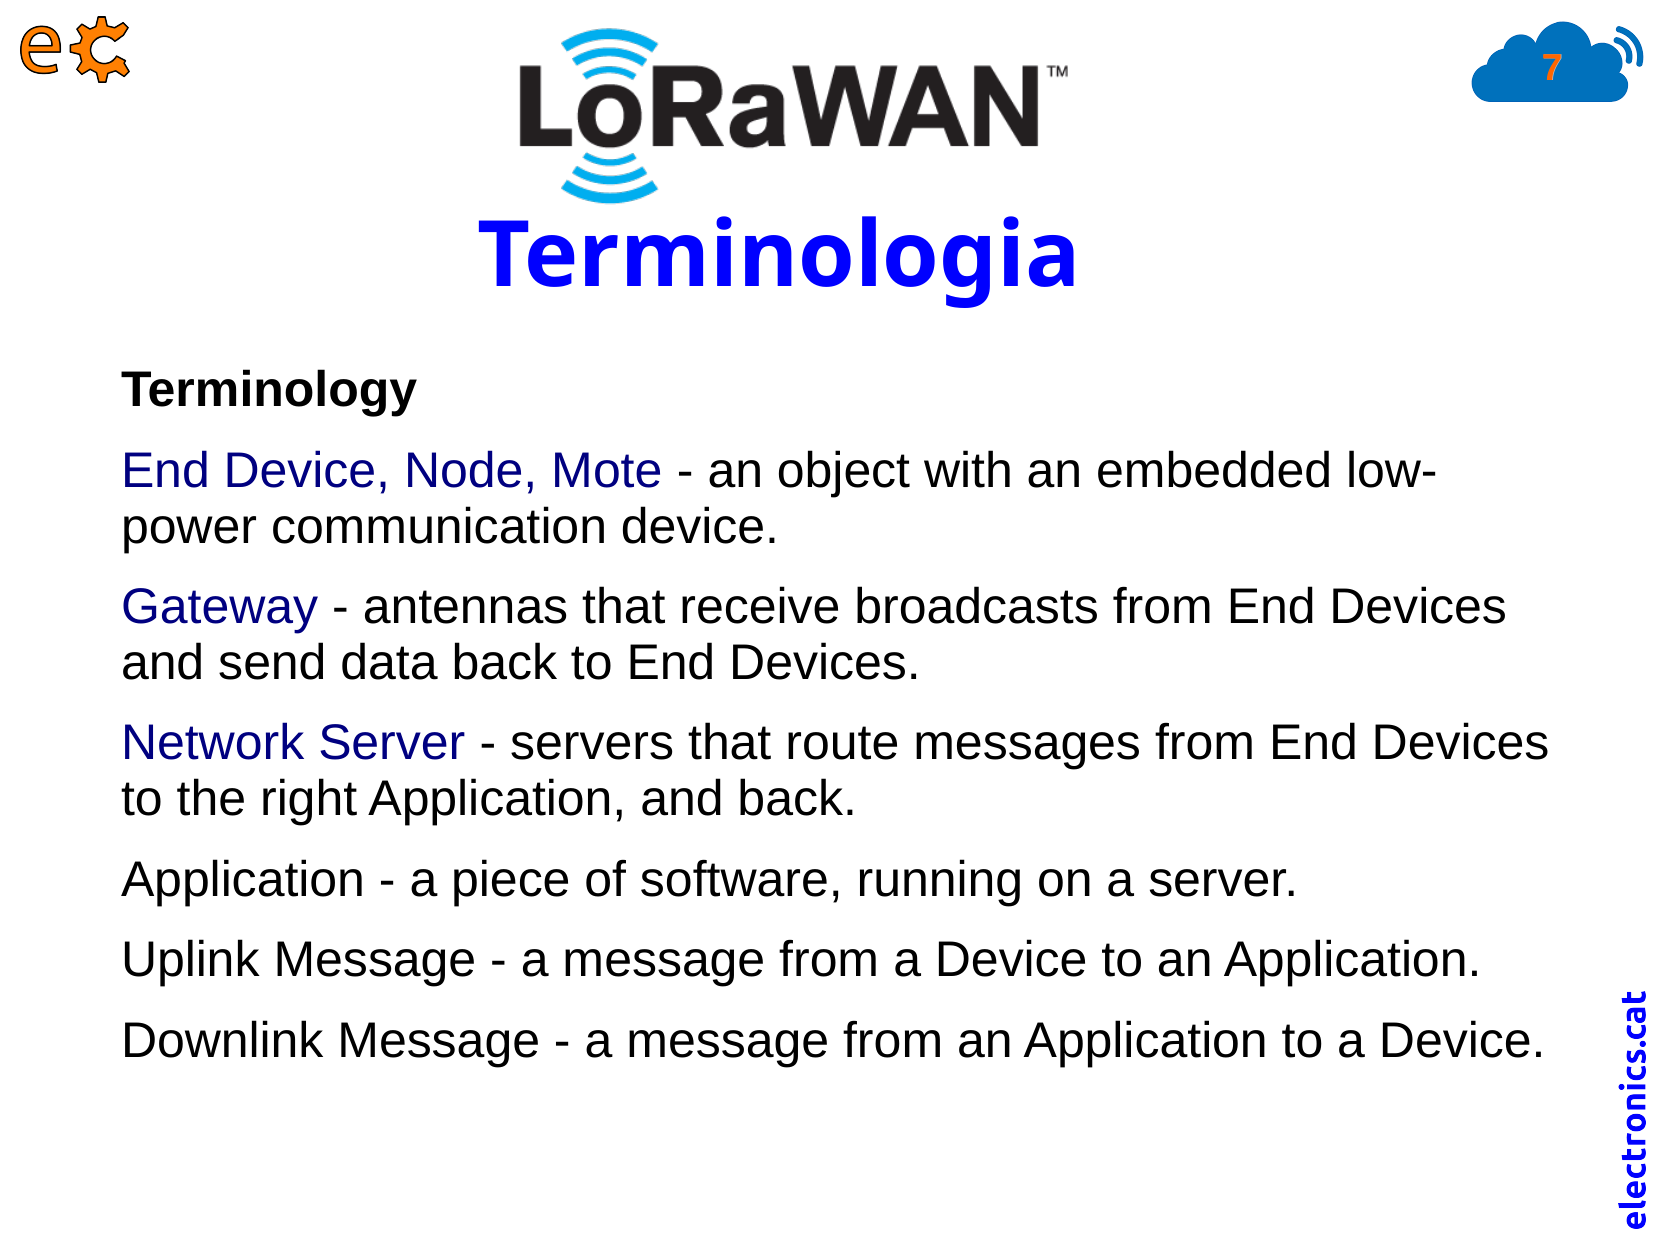

# Terminologia
Terminology
End Device, Node, Mote - an object with an embedded low-power communication device.
Gateway - antennas that receive broadcasts from End Devices and send data back to End Devices.
Network Server - servers that route messages from End Devices to the right Application, and back.
Application - a piece of software, running on a server.
Uplink Message - a message from a Device to an Application.
Downlink Message - a message from an Application to a Device.